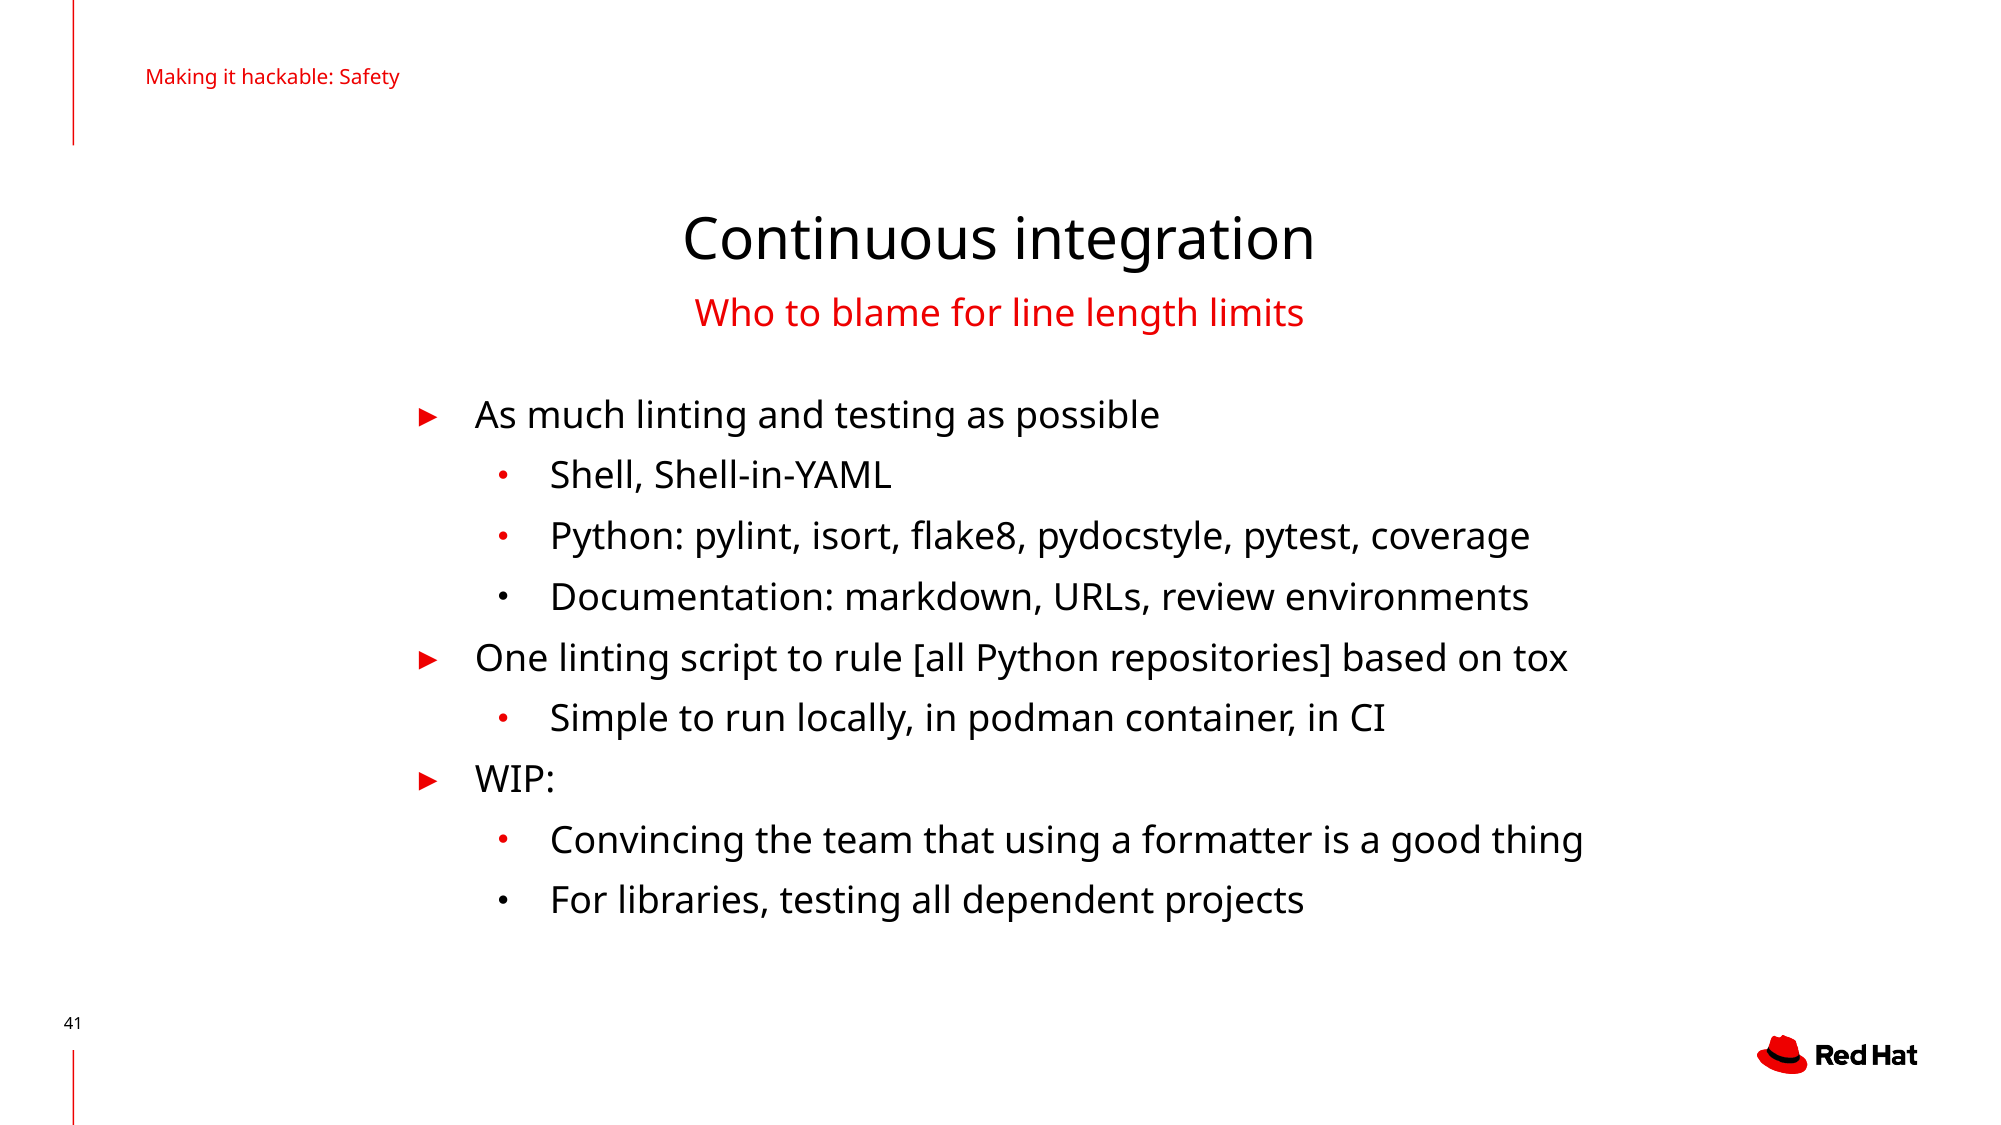

# Making it hackable: Safety
Continuous integration
Who to blame for line length limits
As much linting and testing as possible
Shell, Shell-in-YAML
Python: pylint, isort, flake8, pydocstyle, pytest, coverage
Documentation: markdown, URLs, review environments
One linting script to rule [all Python repositories] based on tox
Simple to run locally, in podman container, in CI
WIP:
Convincing the team that using a formatter is a good thing
For libraries, testing all dependent projects